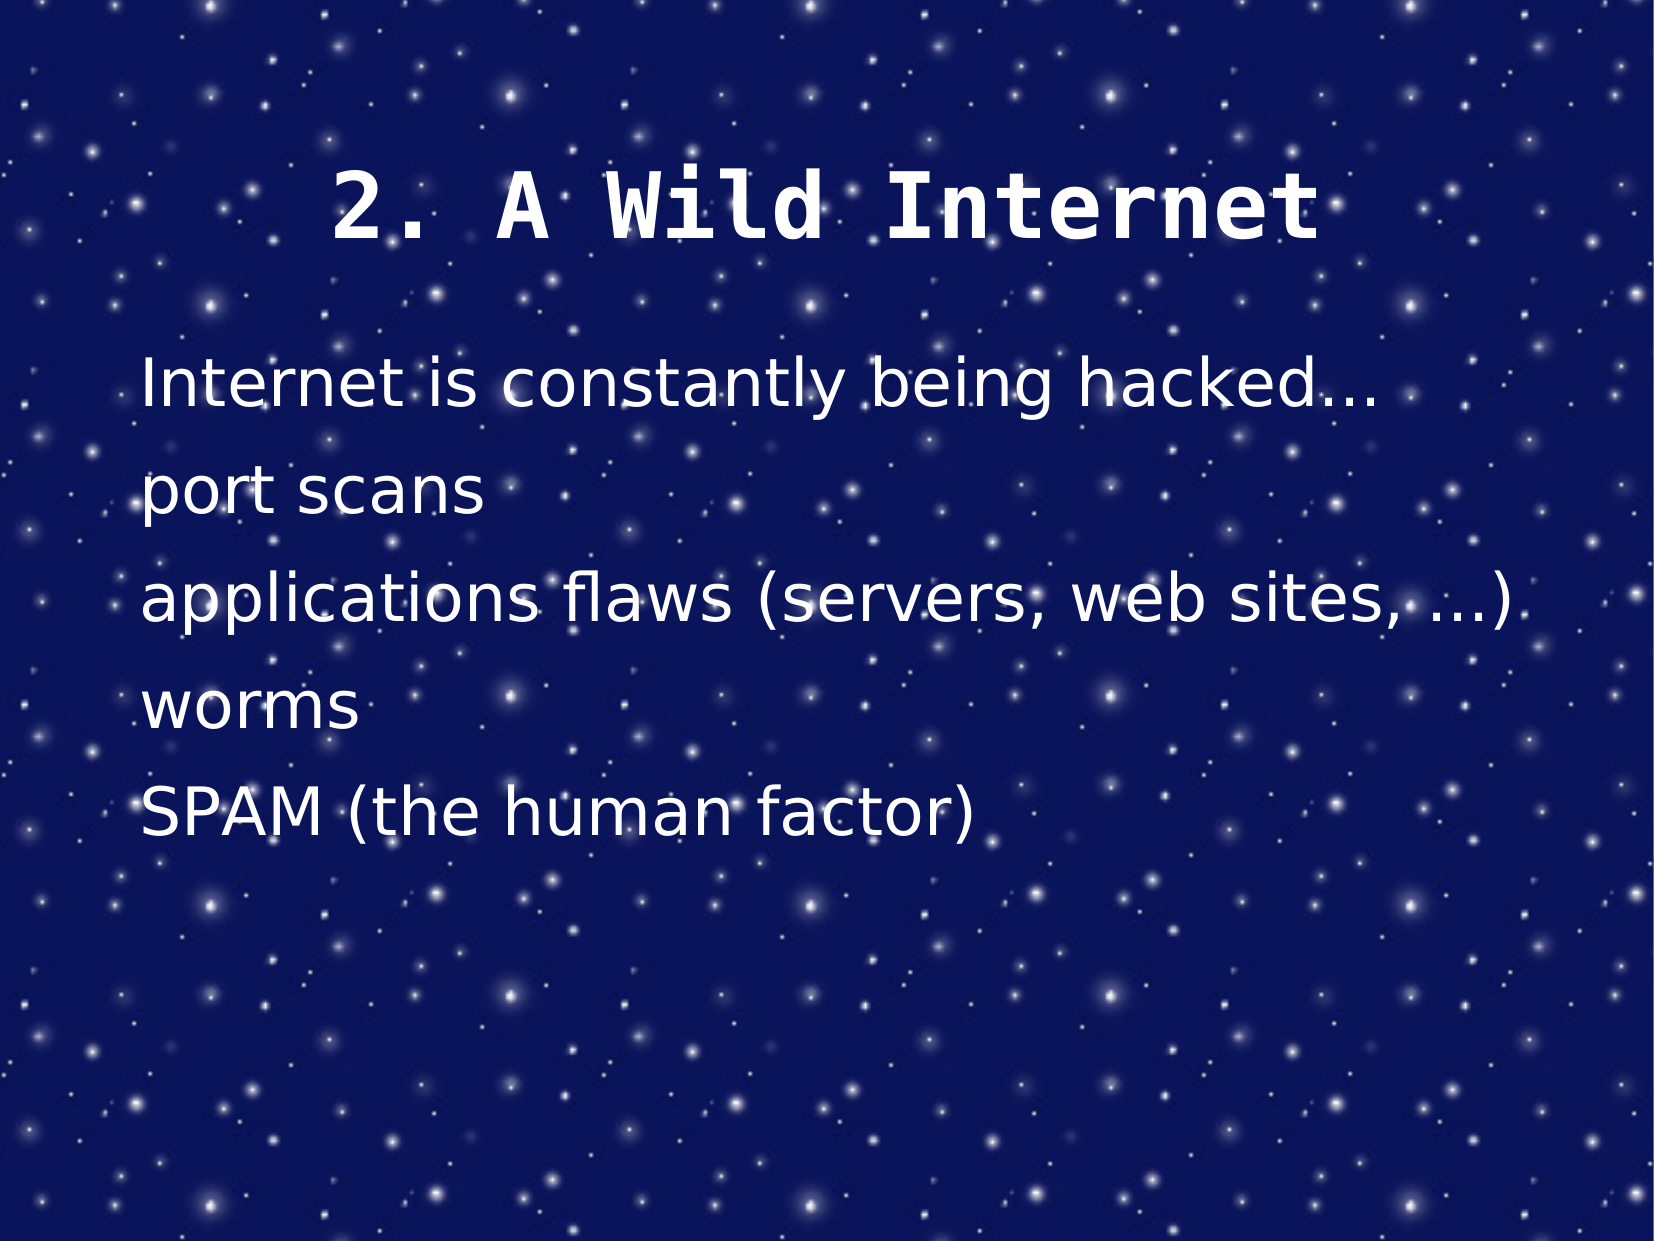

# 2. A Wild Internet
Internet is constantly being hacked...
port scans
applications flaws (servers, web sites, ...)
worms
SPAM (the human factor)